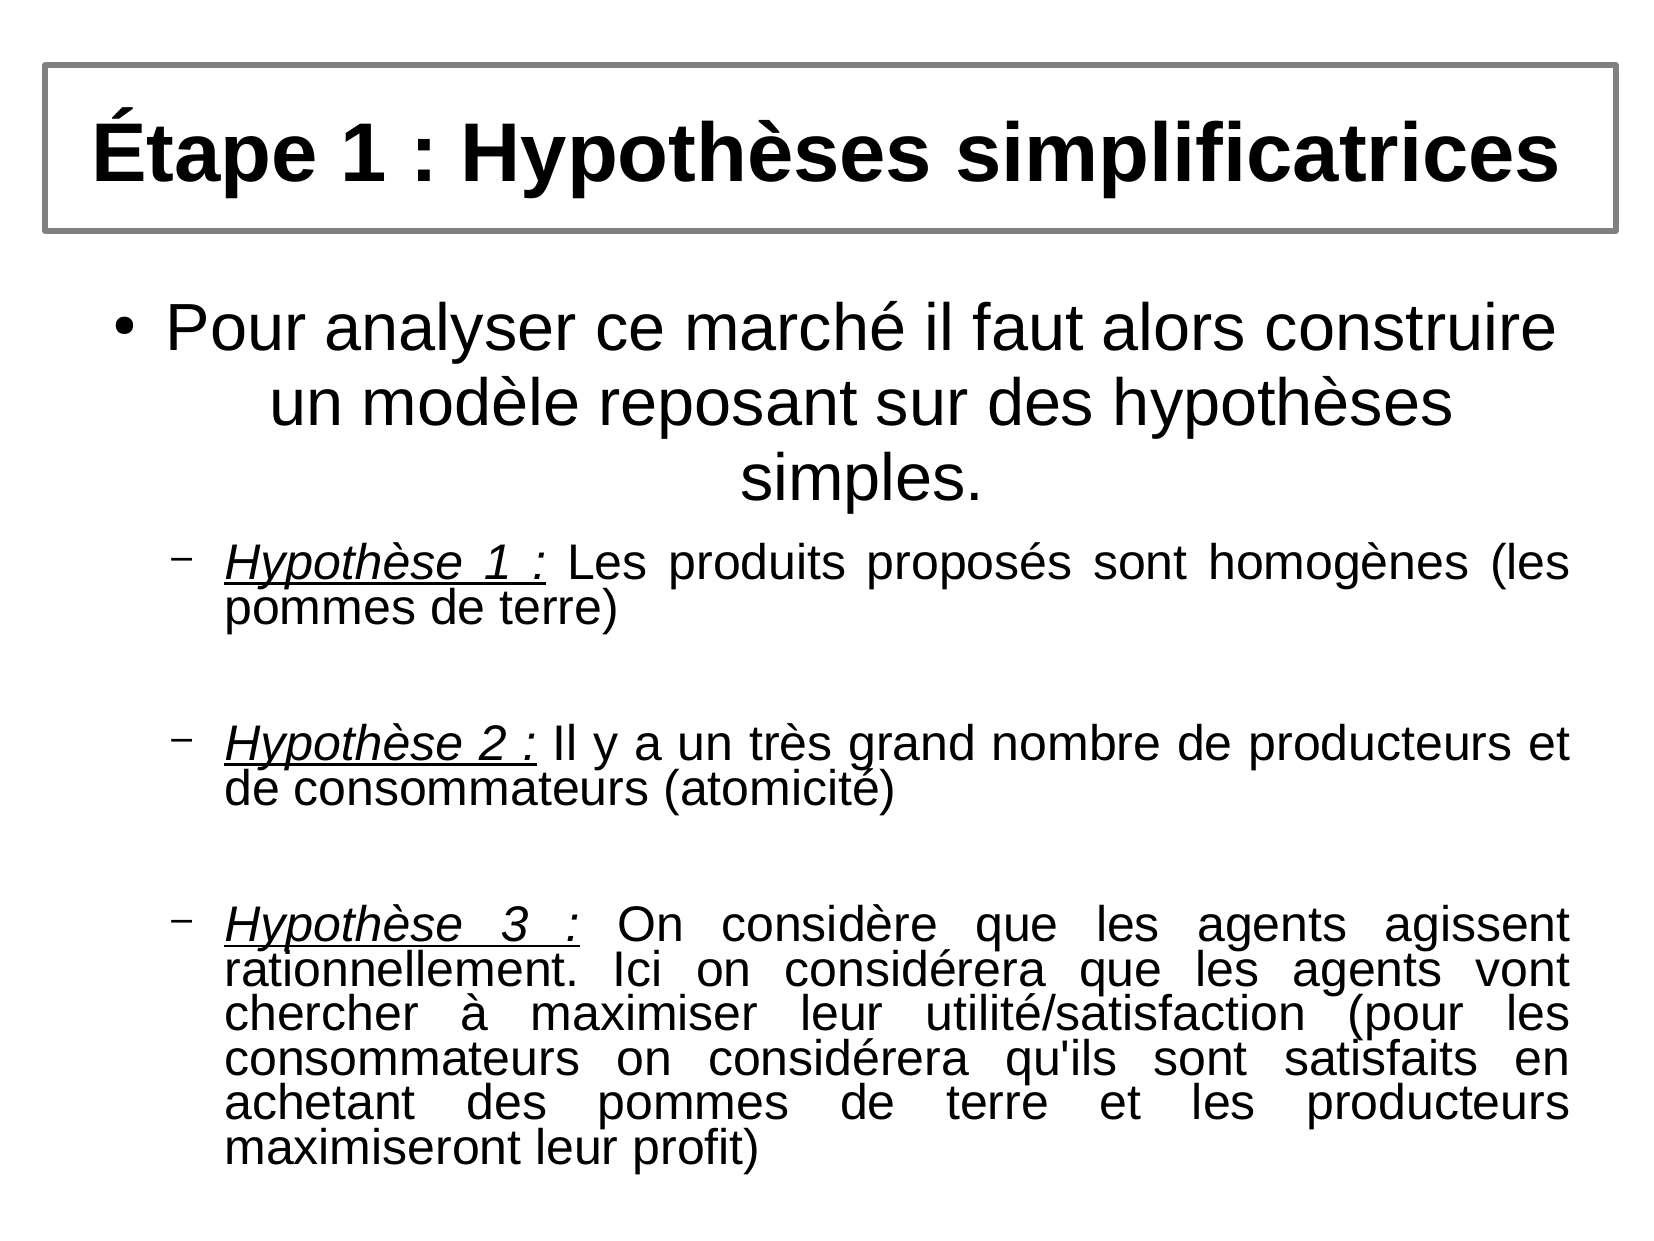

# Étape 1 : Hypothèses simplificatrices
Pour analyser ce marché il faut alors construire un modèle reposant sur des hypothèses simples.
Hypothèse 1 : Les produits proposés sont homogènes (les pommes de terre)
Hypothèse 2 : Il y a un très grand nombre de producteurs et de consommateurs (atomicité)
Hypothèse 3 : On considère que les agents agissent rationnellement. Ici on considérera que les agents vont chercher à maximiser leur utilité/satisfaction (pour les consommateurs on considérera qu'ils sont satisfaits en achetant des pommes de terre et les producteurs maximiseront leur profit)